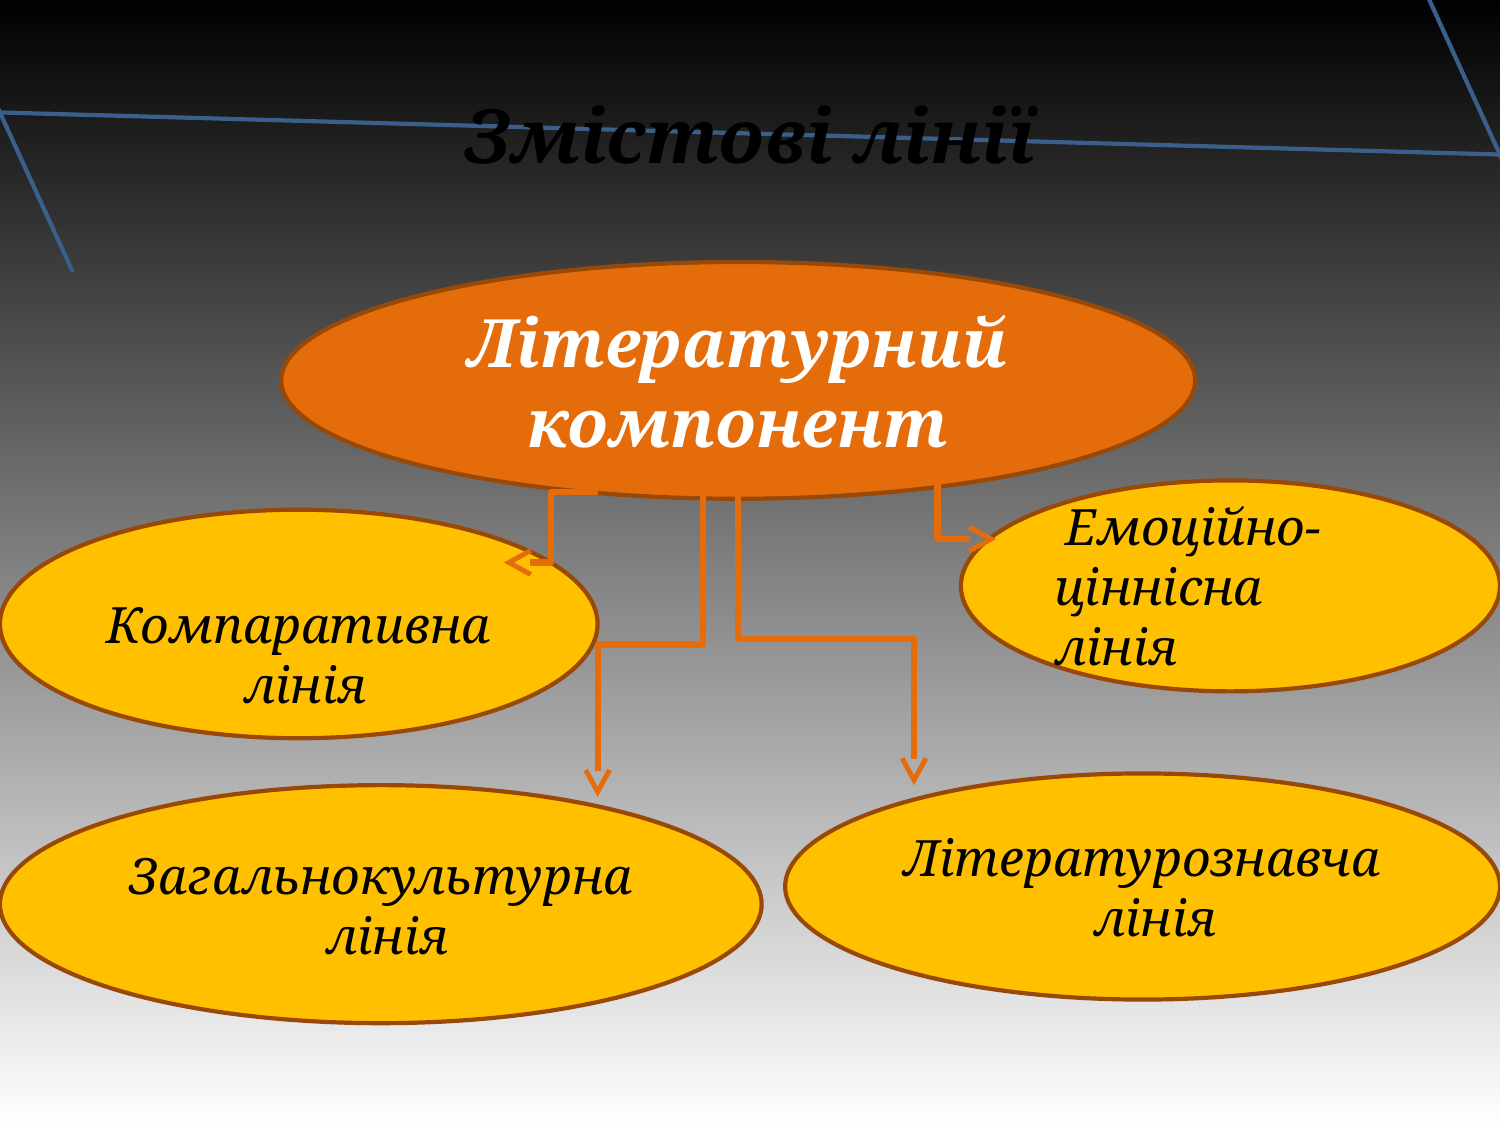

Змістові лінії
#
Літературний компонент
 Емоційно-ціннісна лінія
 Компаративна лінія
Літературознавча лінія
Загальнокультурна лінія